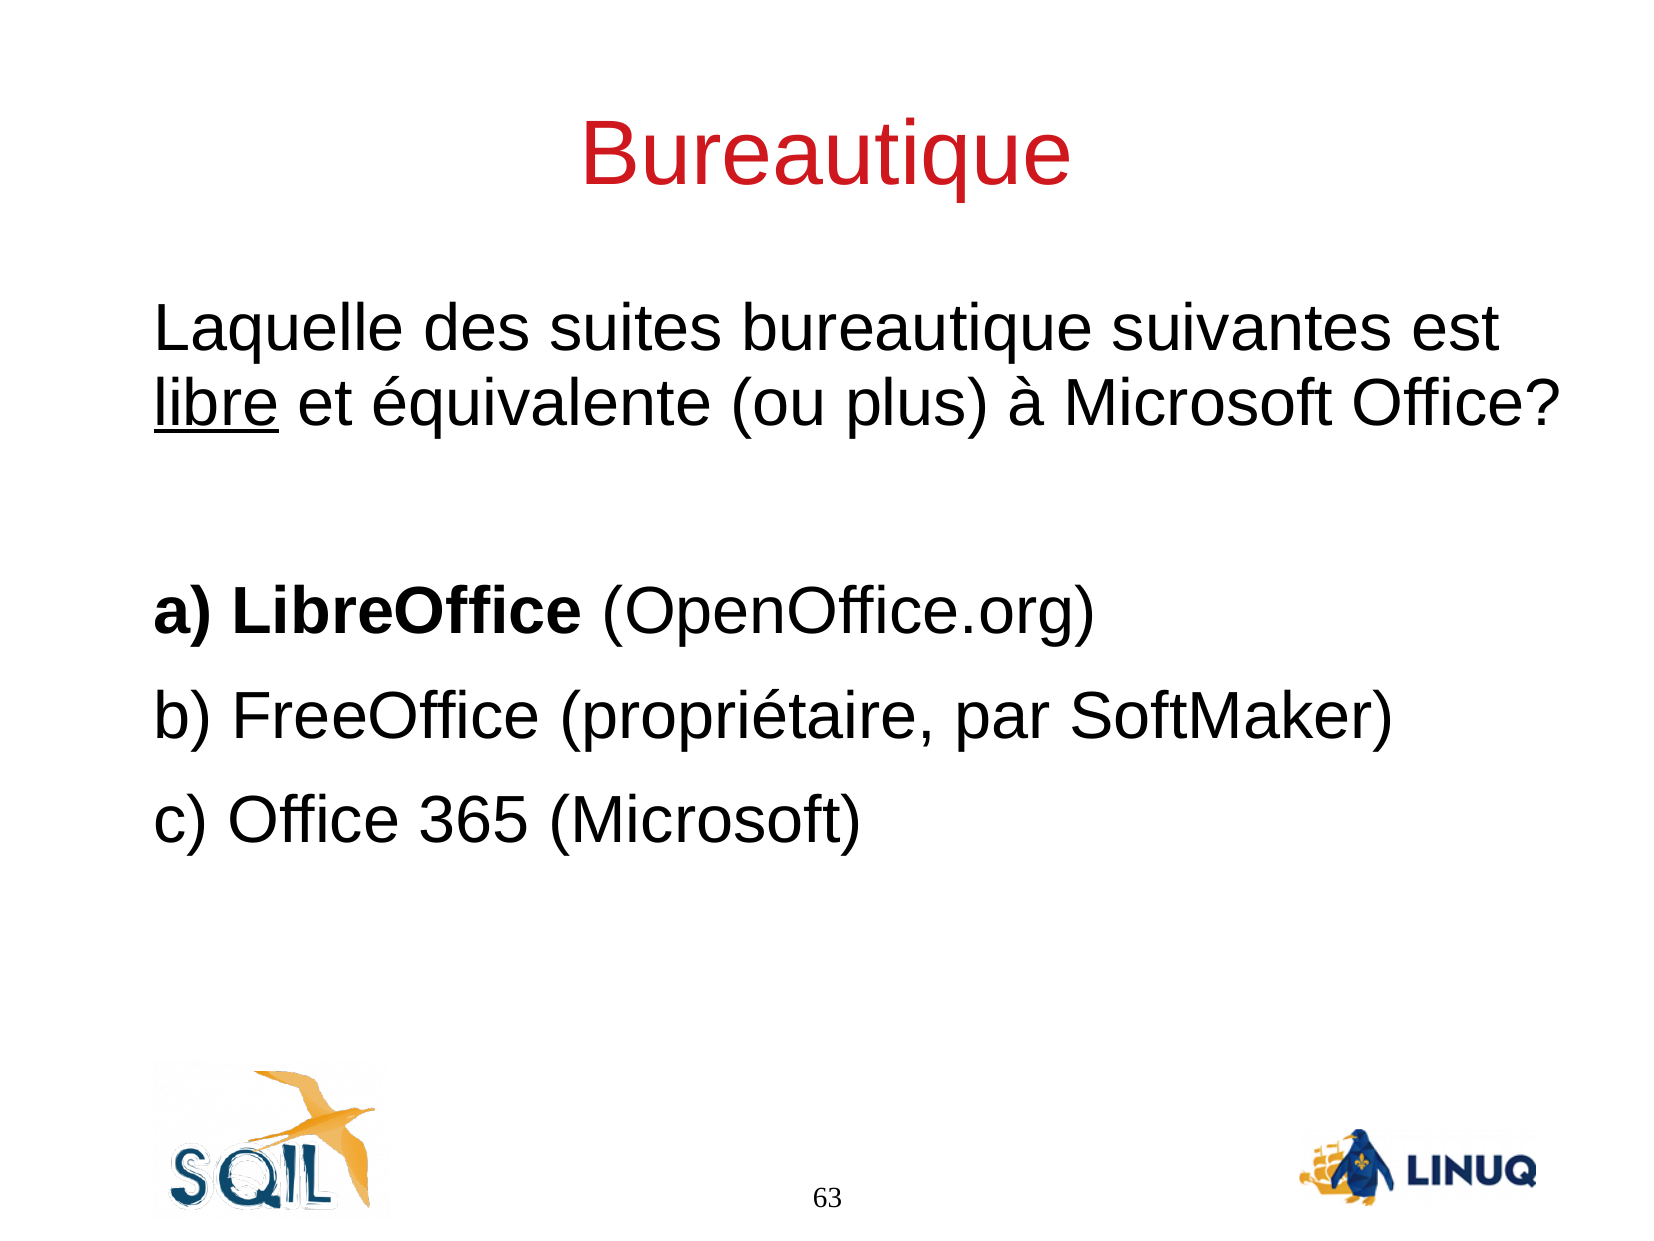

# Bureautique
Laquelle des suites bureautique suivantes est libre et équivalente (ou plus) à Microsoft Office?
a) LibreOffice (OpenOffice.org)
b) FreeOffice (propriétaire, par SoftMaker)
c) Office 365 (Microsoft)